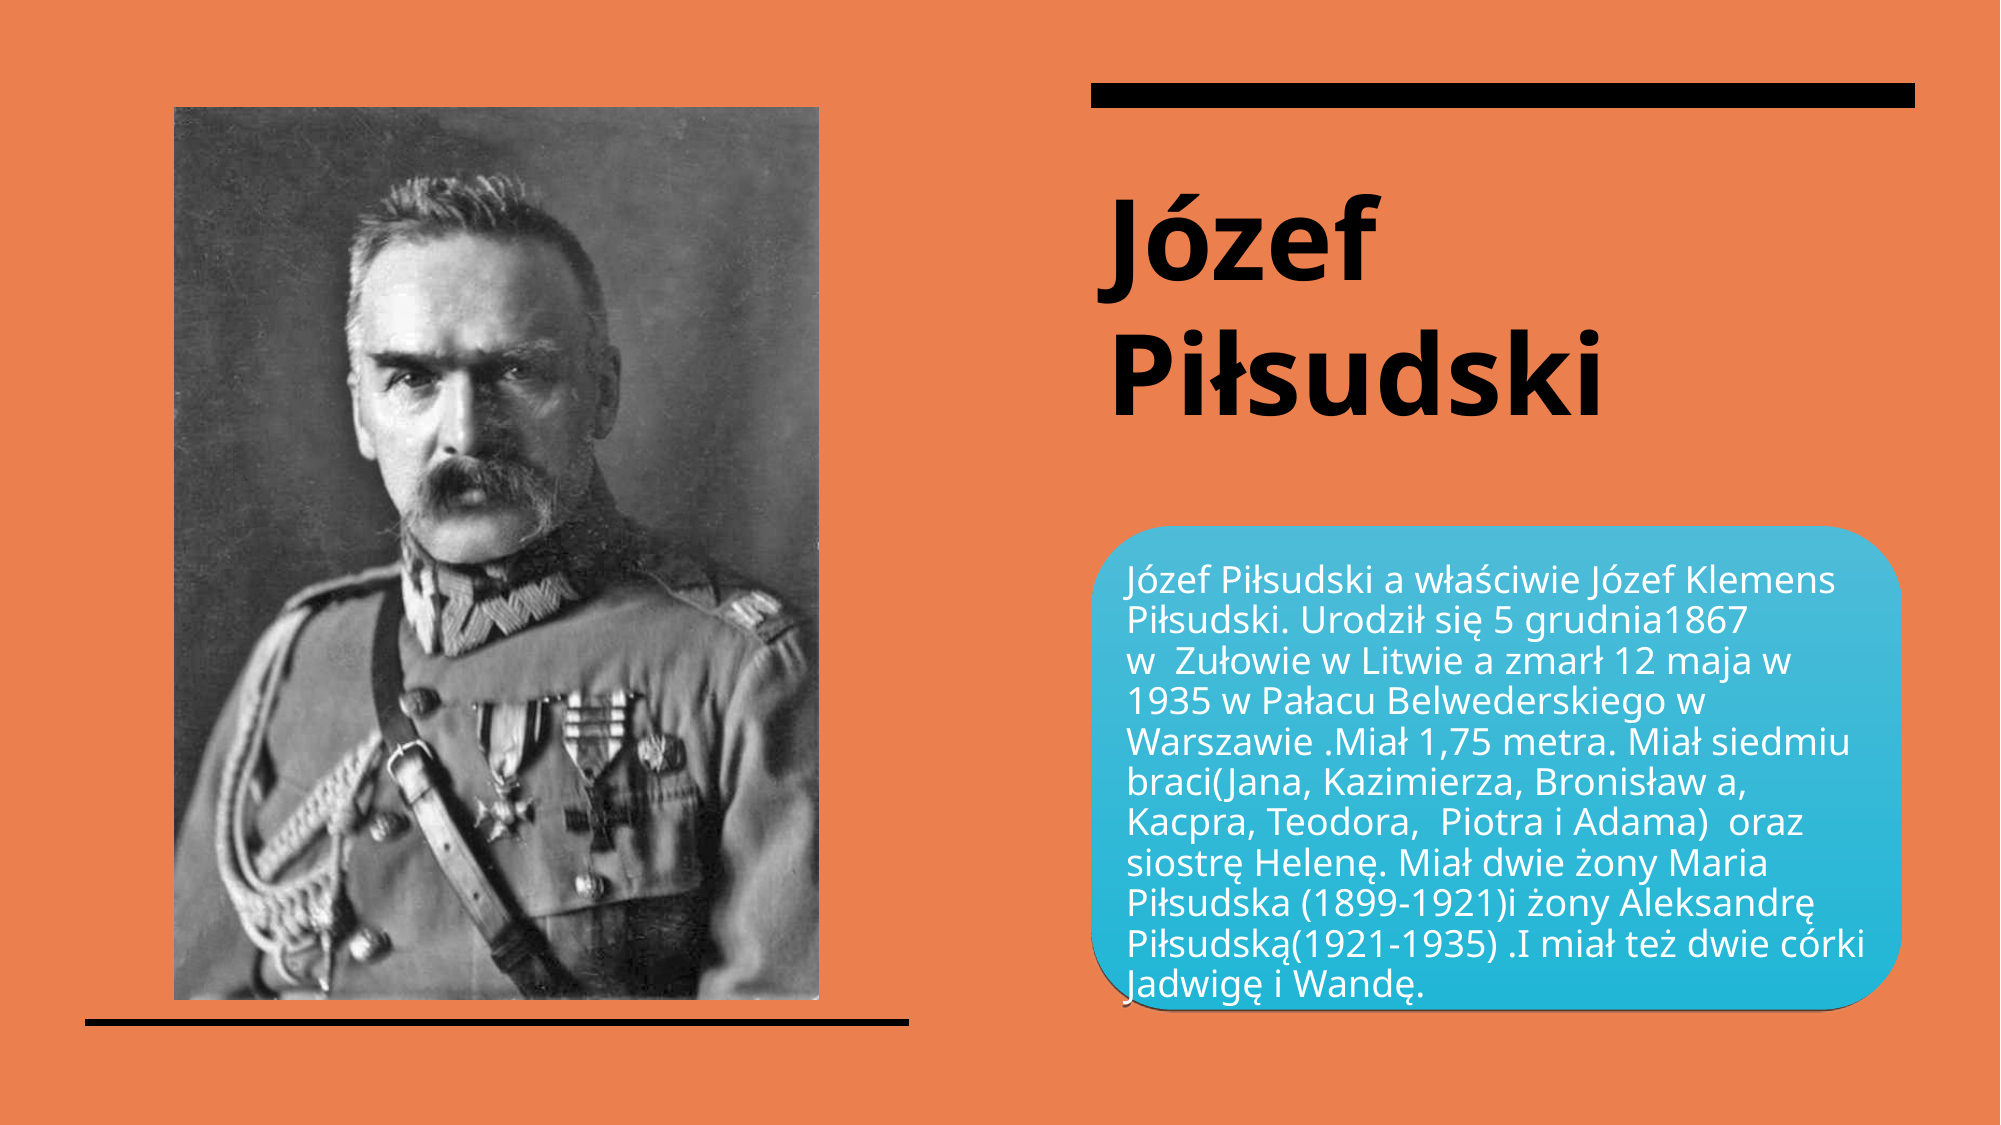

# Józef Piłsudski
Józef Piłsudski a właściwie Józef Klemens Piłsudski. Urodził się 5 grudnia1867 w  Zułowie w Litwie a zmarł 12 maja w 1935 w Pałacu Belwederskiego w Warszawie .Miał 1,75 metra. Miał siedmiu braci(Jana, Kazimierza, Bronisław a,  Kacpra, Teodora,  Piotra i Adama)  oraz siostrę Helenę. Miał dwie żony Maria Piłsudska (1899-1921)i żony Aleksandrę Piłsudską(1921-1935) .I miał też dwie córki Jadwigę i Wandę.